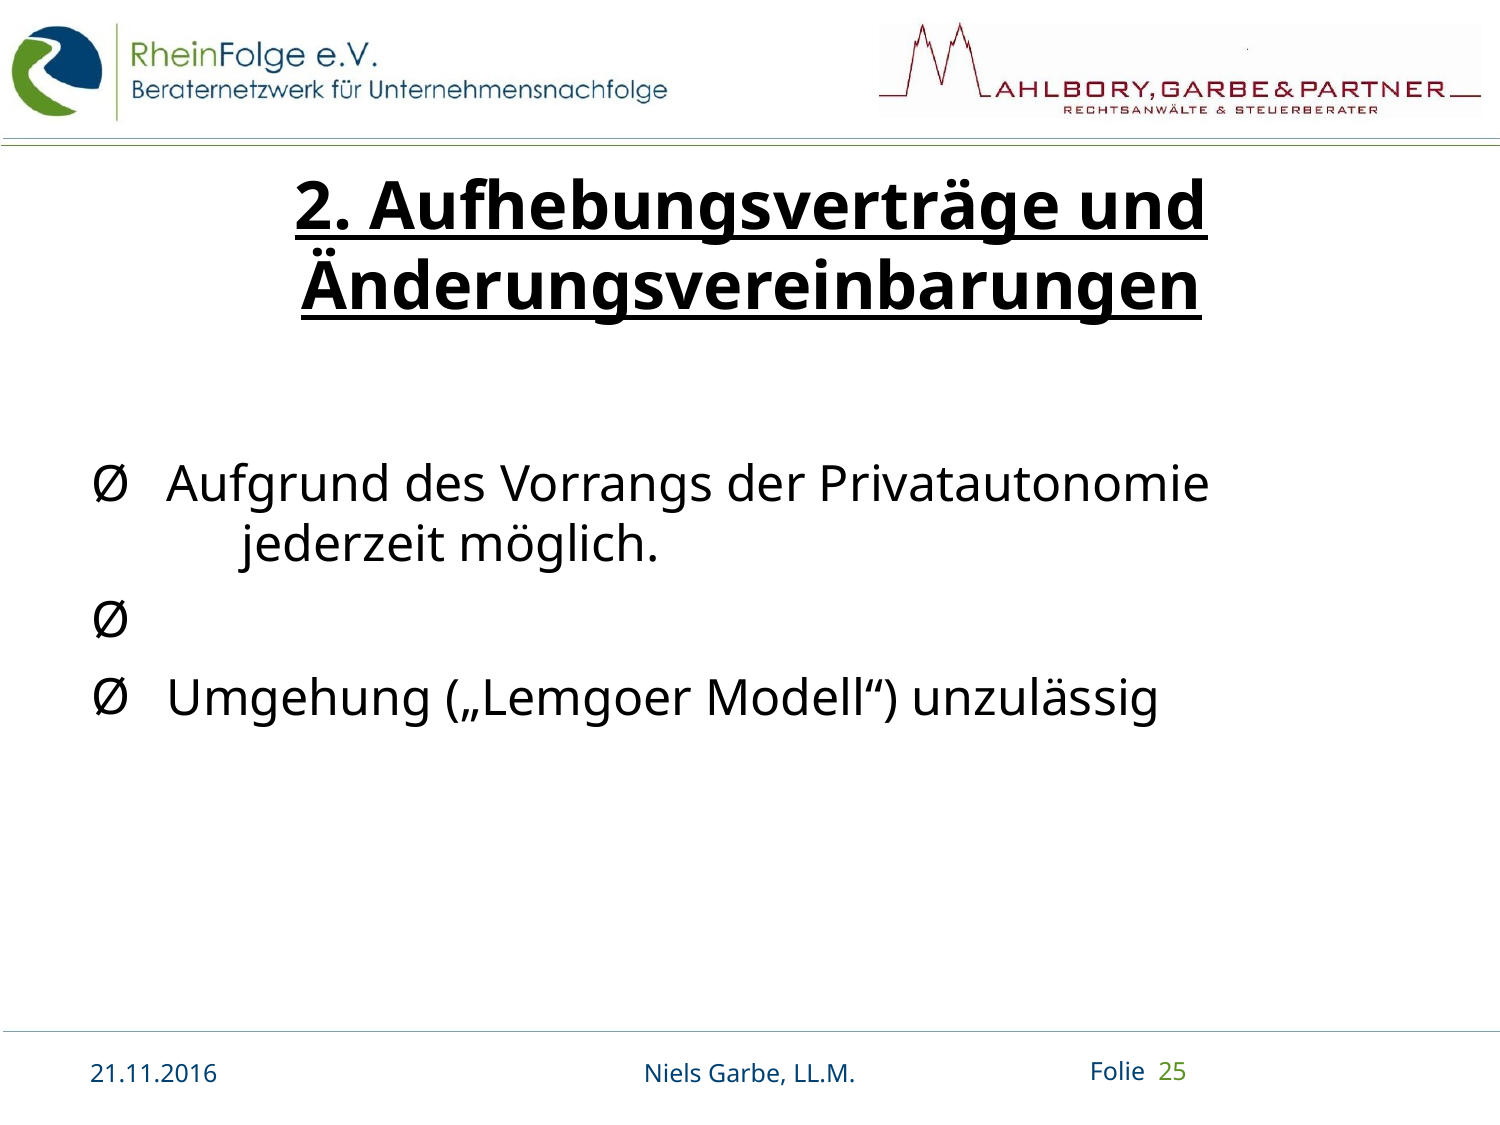

# 2. Aufhebungsverträge und Änderungsvereinbarungen
Aufgrund des Vorrangs der Privatautonomie jederzeit möglich.
Umgehung („Lemgoer Modell“) unzulässig
21.11.2016
Niels Garbe, LL.M.
Folie